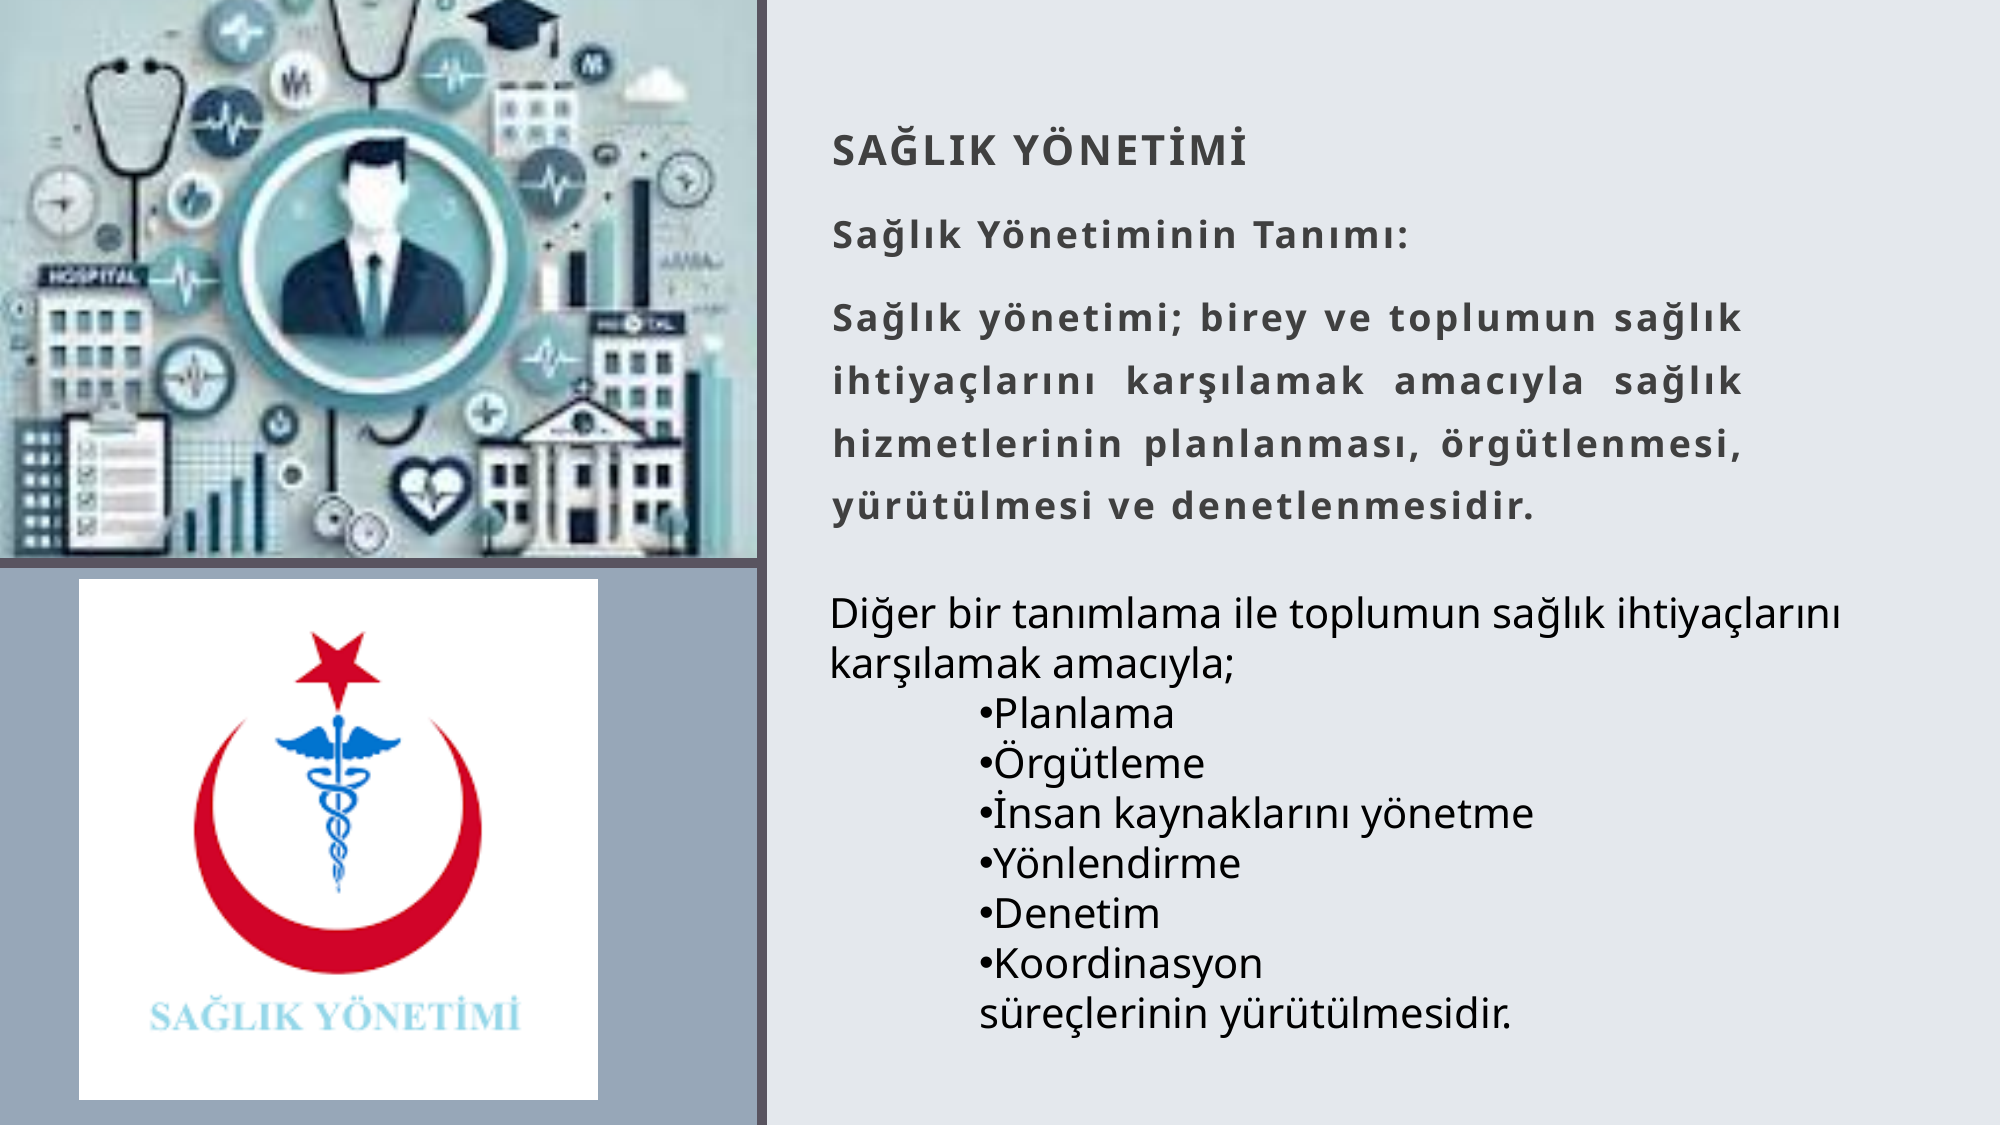

# SAĞLIK YÖNETİMİ
Sağlık Yönetiminin Tanımı:
Sağlık yönetimi; birey ve toplumun sağlık ihtiyaçlarını karşılamak amacıyla sağlık hizmetlerinin planlanması, örgütlenmesi, yürütülmesi ve denetlenmesidir.
Diğer bir tanımlama ile toplumun sağlık ihtiyaçlarını karşılamak amacıyla;
Planlama
Örgütleme
İnsan kaynaklarını yönetme
Yönlendirme
Denetim
Koordinasyon
süreçlerinin yürütülmesidir.